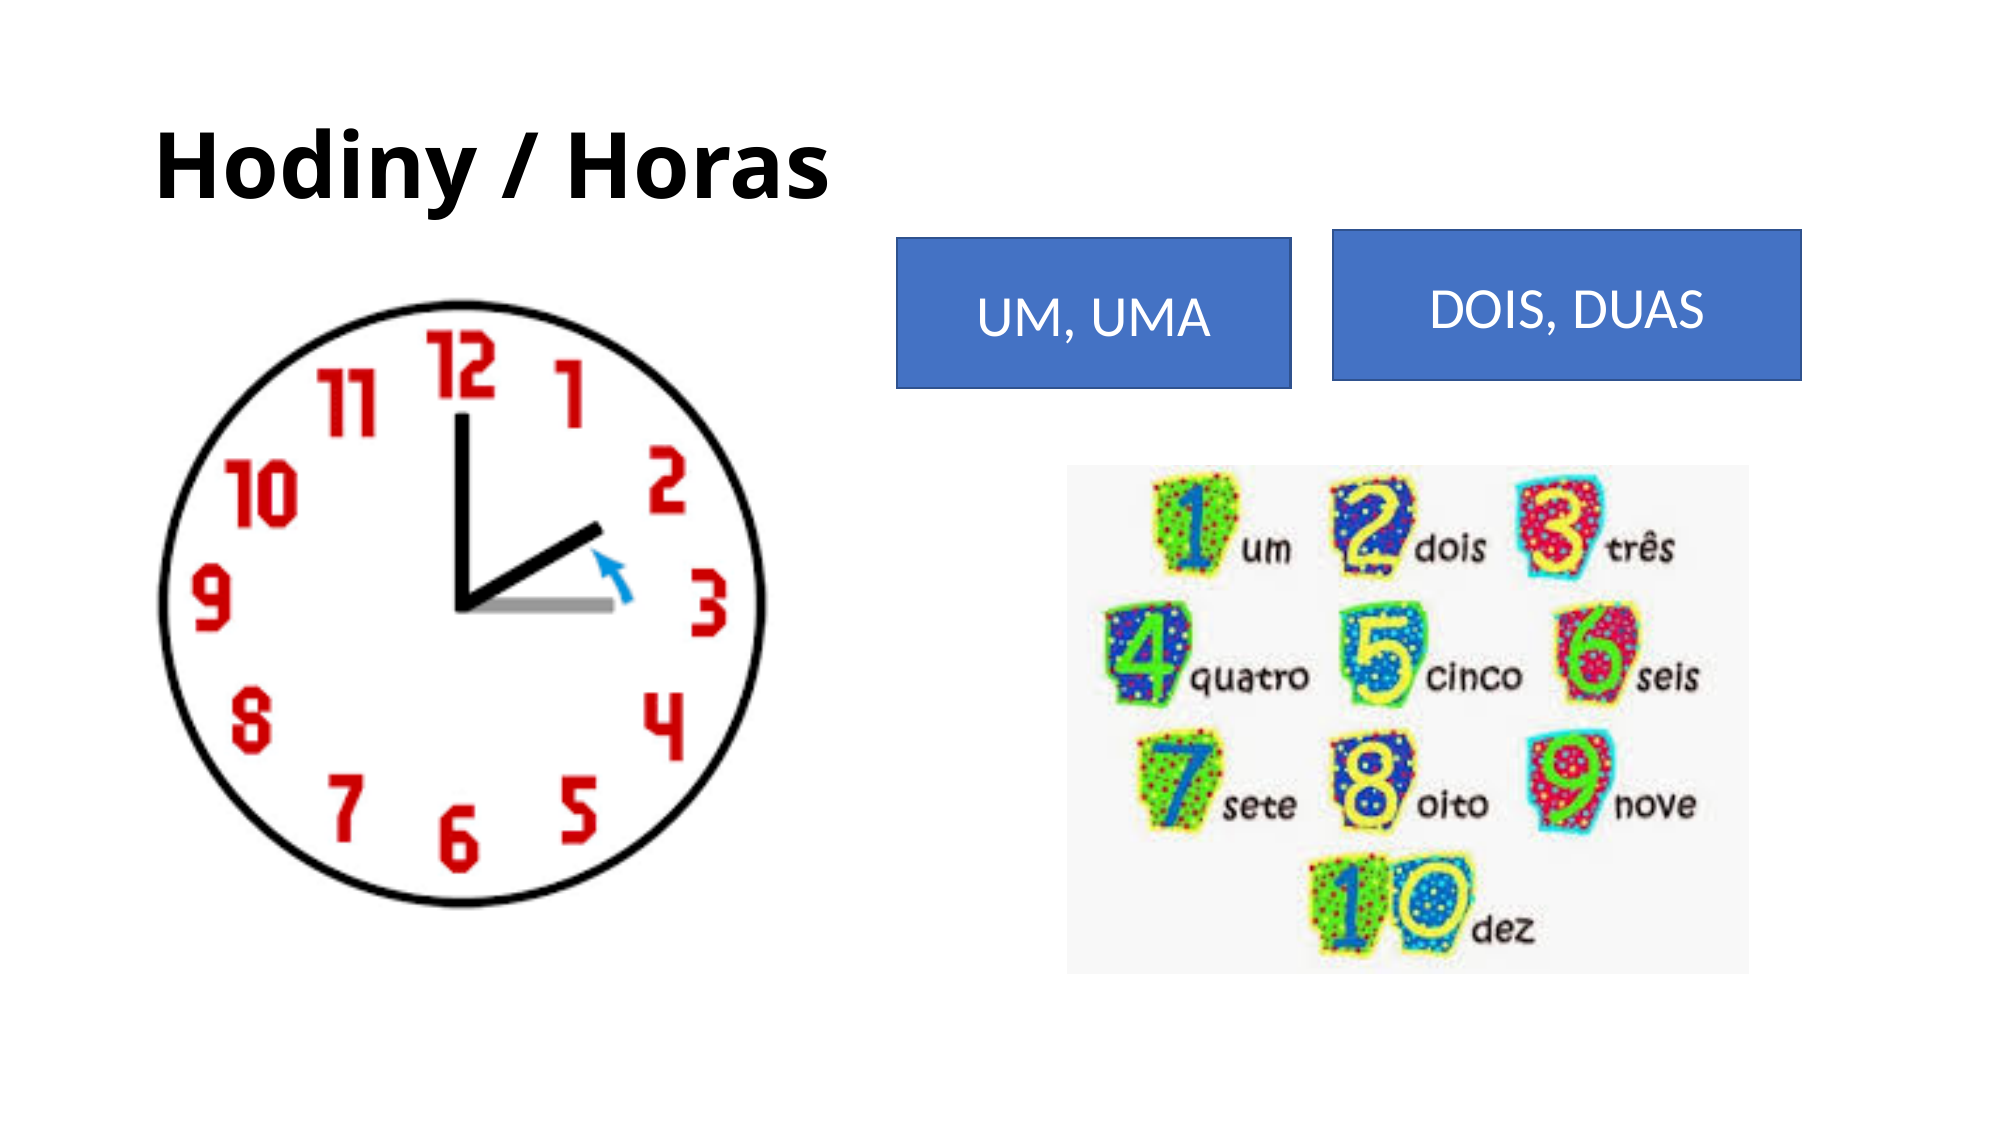

# Hodiny / Horas
DOIS, DUAS
UM, UMA